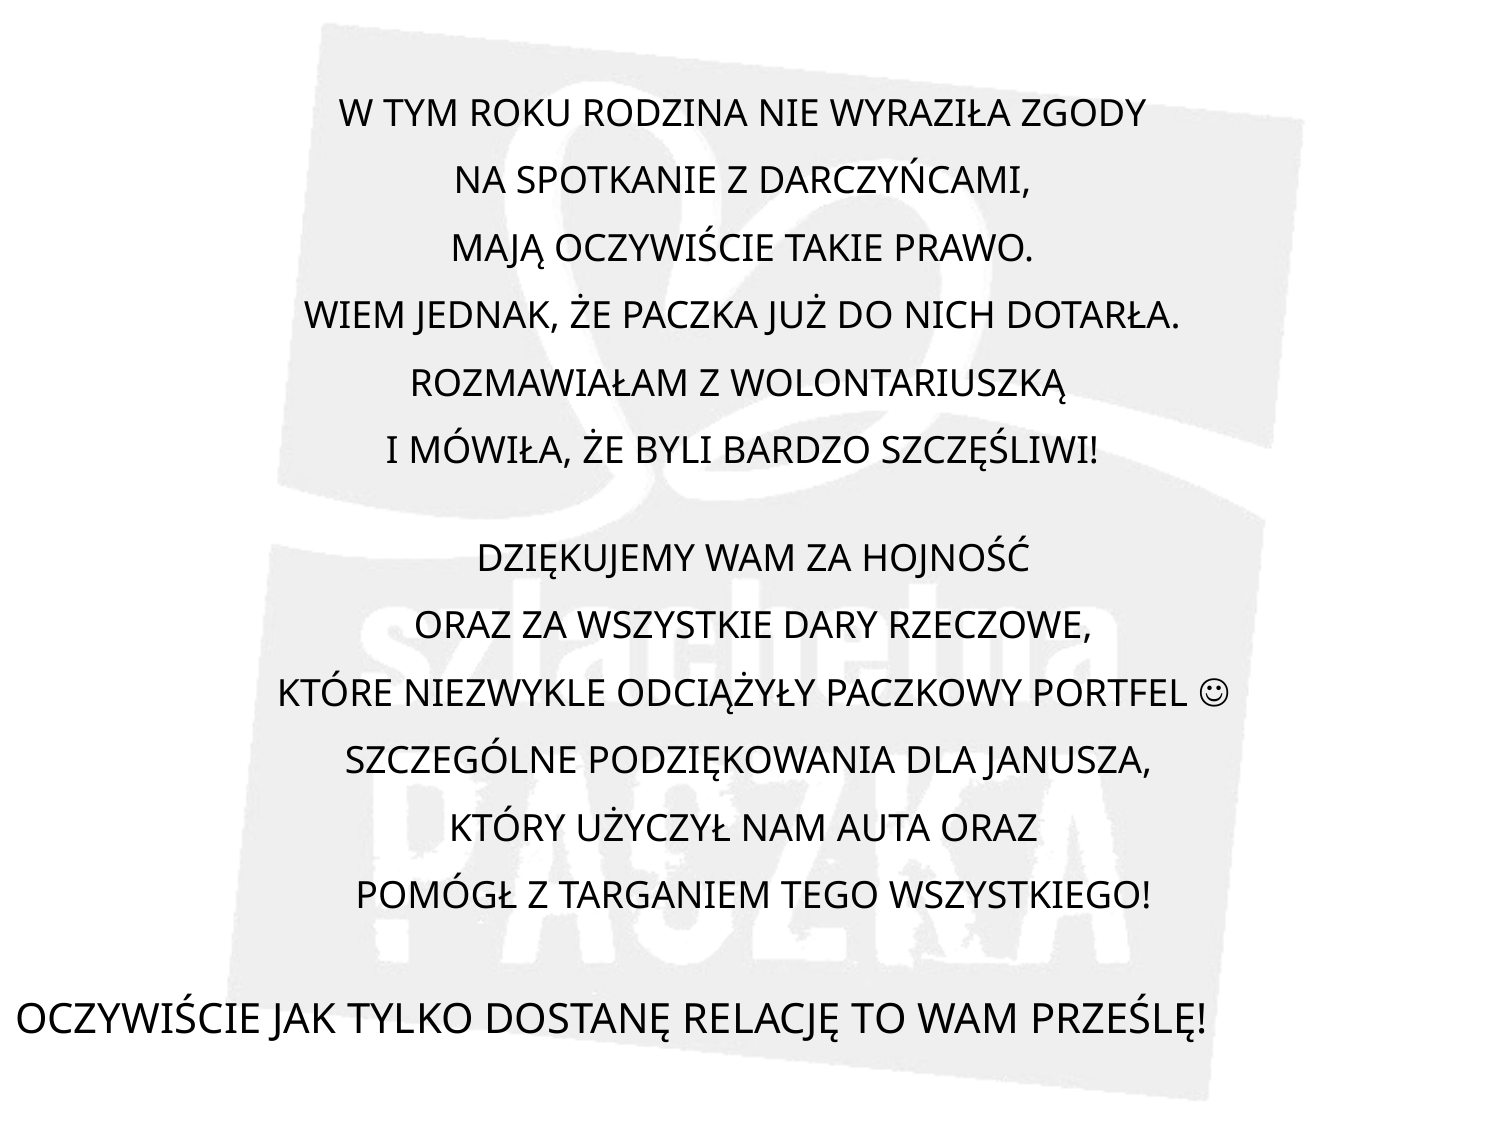

W TYM ROKU RODZINA NIE WYRAZIŁA ZGODY
 NA SPOTKANIE Z DARCZYŃCAMI,
MAJĄ OCZYWIŚCIE TAKIE PRAWO.
WIEM JEDNAK, ŻE PACZKA JUŻ DO NICH DOTARŁA.
ROZMAWIAŁAM Z WOLONTARIUSZKĄ
I MÓWIŁA, ŻE BYLI BARDZO SZCZĘŚLIWI!
DZIĘKUJEMY WAM ZA HOJNOŚĆ
ORAZ ZA WSZYSTKIE DARY RZECZOWE,
KTÓRE NIEZWYKLE ODCIĄŻYŁY PACZKOWY PORTFEL 
SZCZEGÓLNE PODZIĘKOWANIA DLA JANUSZA,
KTÓRY UŻYCZYŁ NAM AUTA ORAZ
POMÓGŁ Z TARGANIEM TEGO WSZYSTKIEGO!
OCZYWIŚCIE JAK TYLKO DOSTANĘ RELACJĘ TO WAM PRZEŚLĘ!